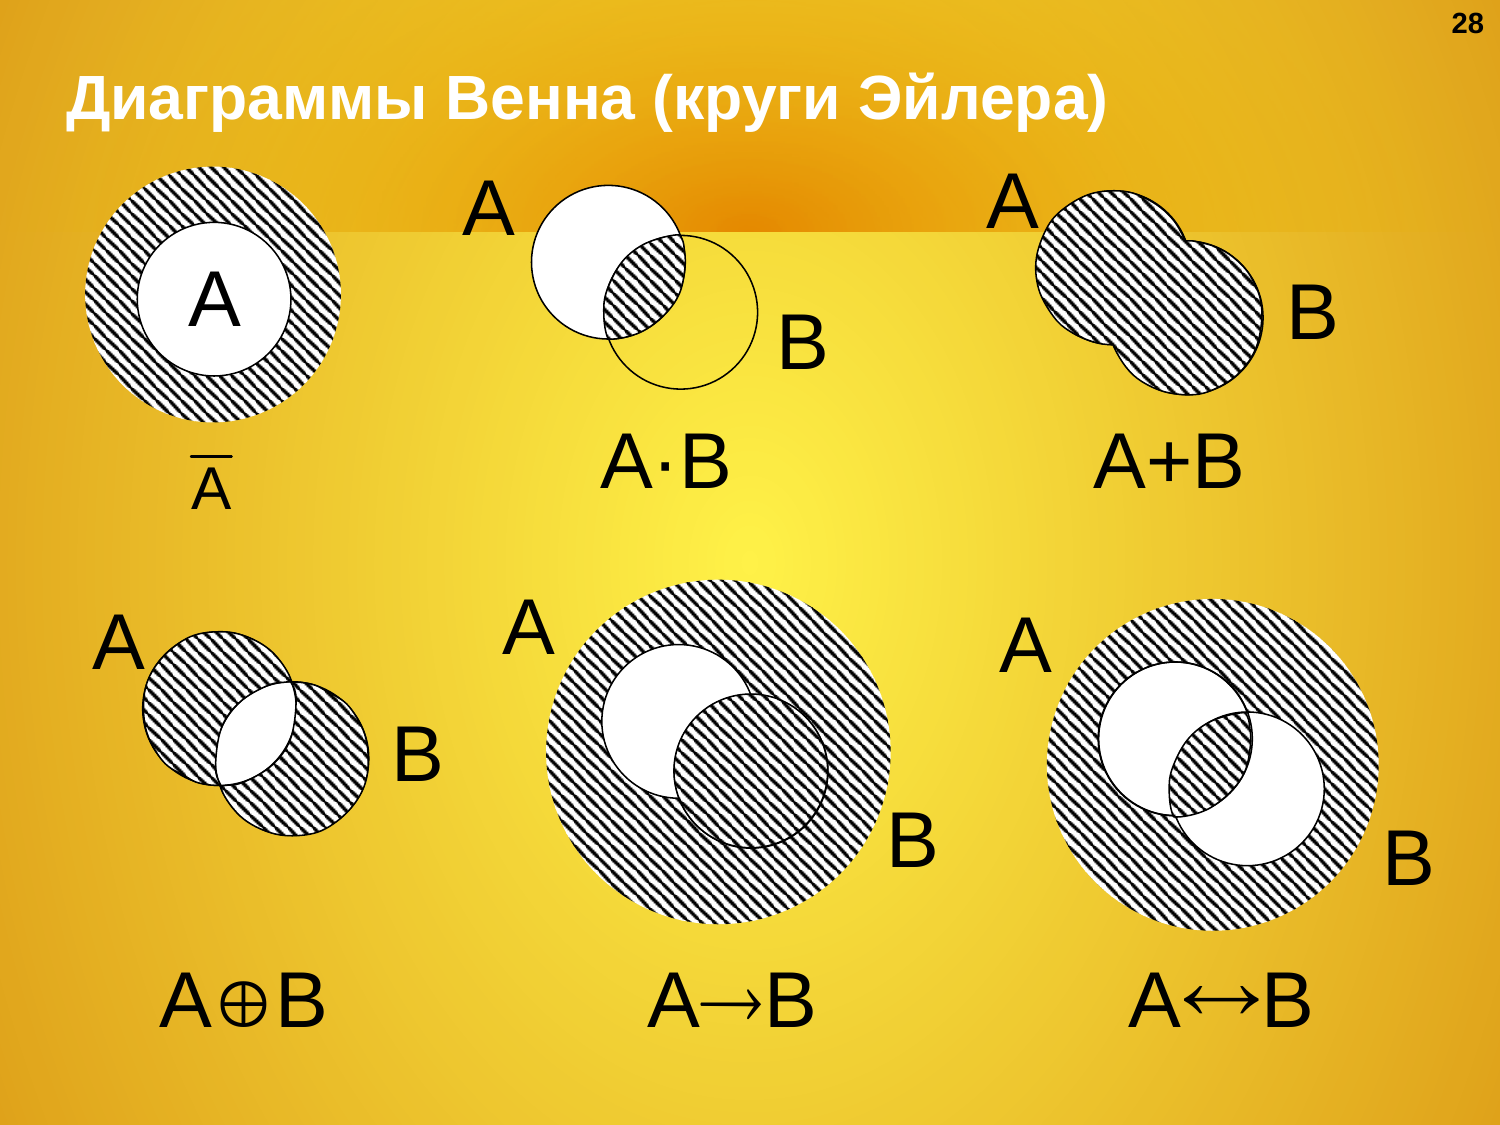

# Диаграммы Венна (круги Эйлера)
A
B
A
B
A
A·B
A+B
A
B
A
B
A
B
AB
AB
AB